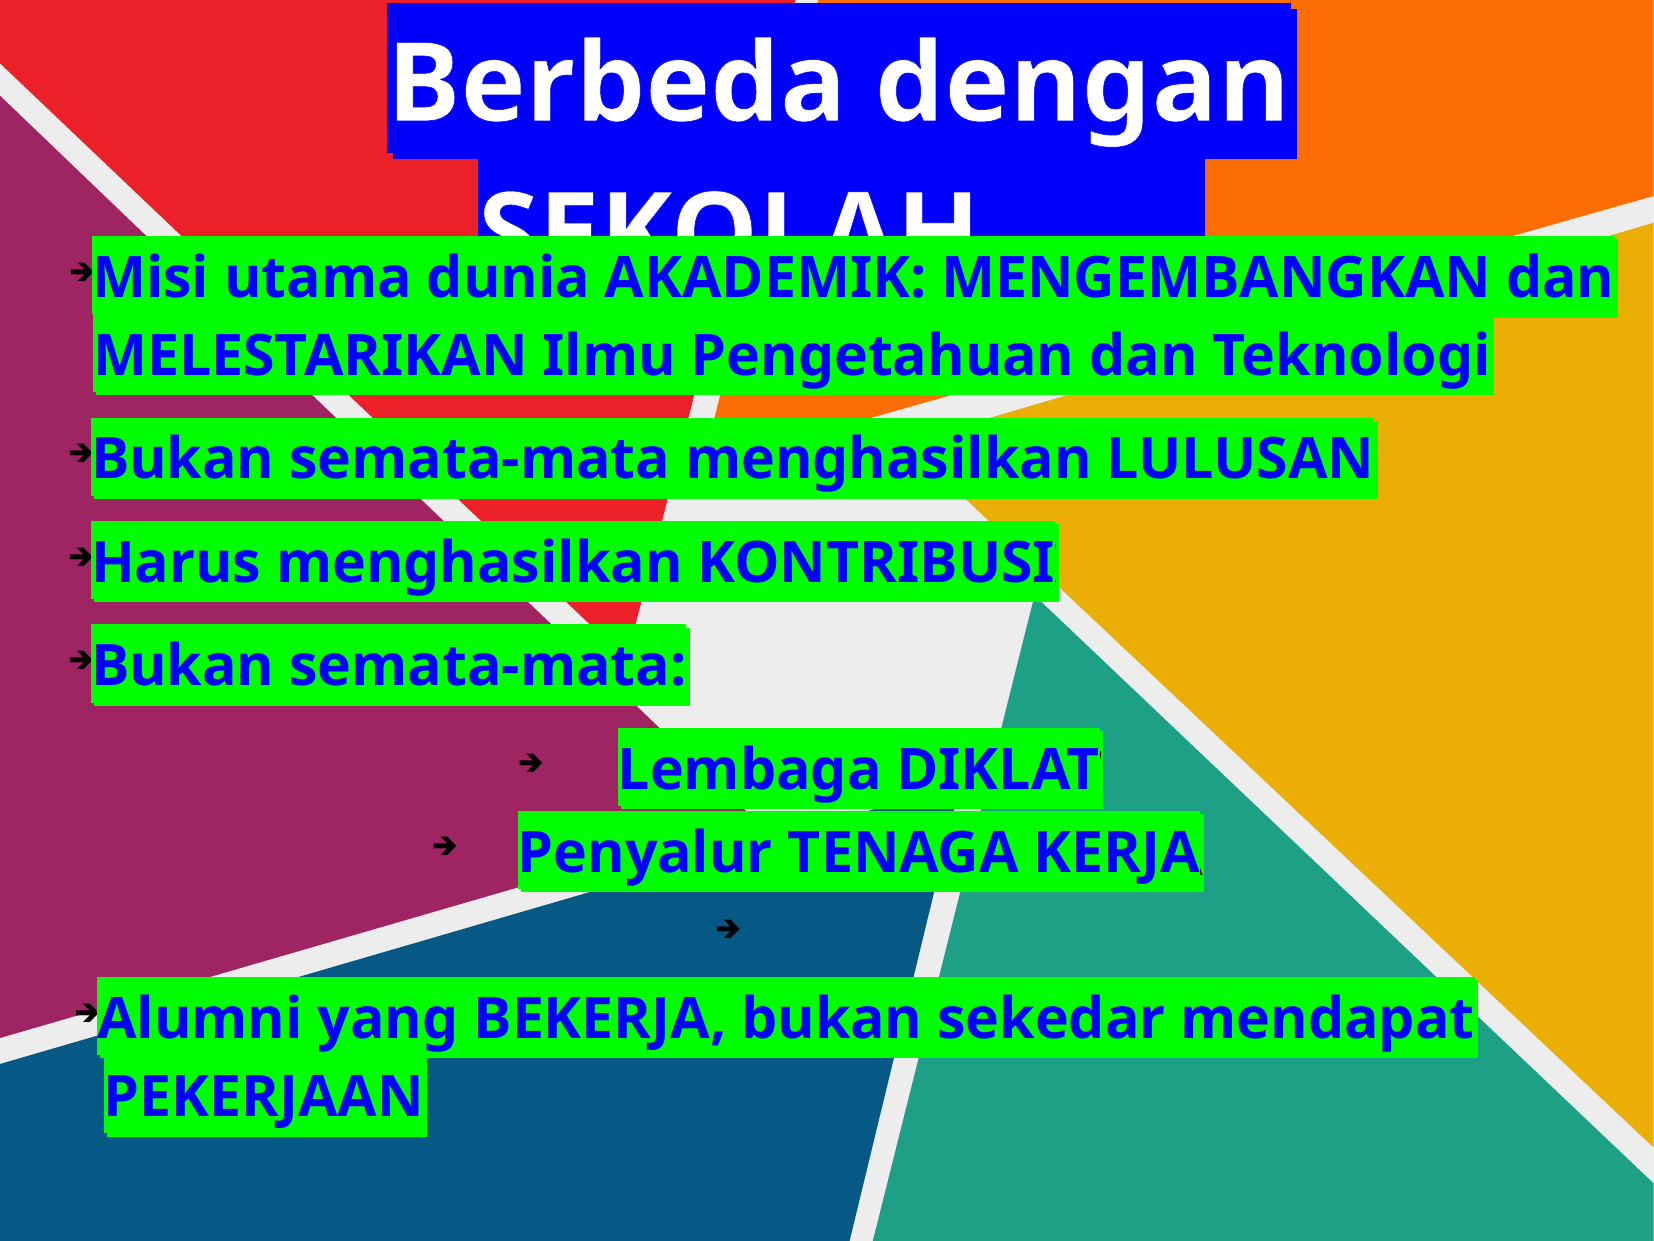

# Berbeda dengan SEKOLAH.......
Misi utama dunia AKADEMIK: MENGEMBANGKAN dan MELESTARIKAN Ilmu Pengetahuan dan Teknologi
Bukan semata-mata menghasilkan LULUSAN
Harus menghasilkan KONTRIBUSI
Bukan semata-mata:
Lembaga DIKLAT
Penyalur TENAGA KERJA
Alumni yang BEKERJA, bukan sekedar mendapat PEKERJAAN